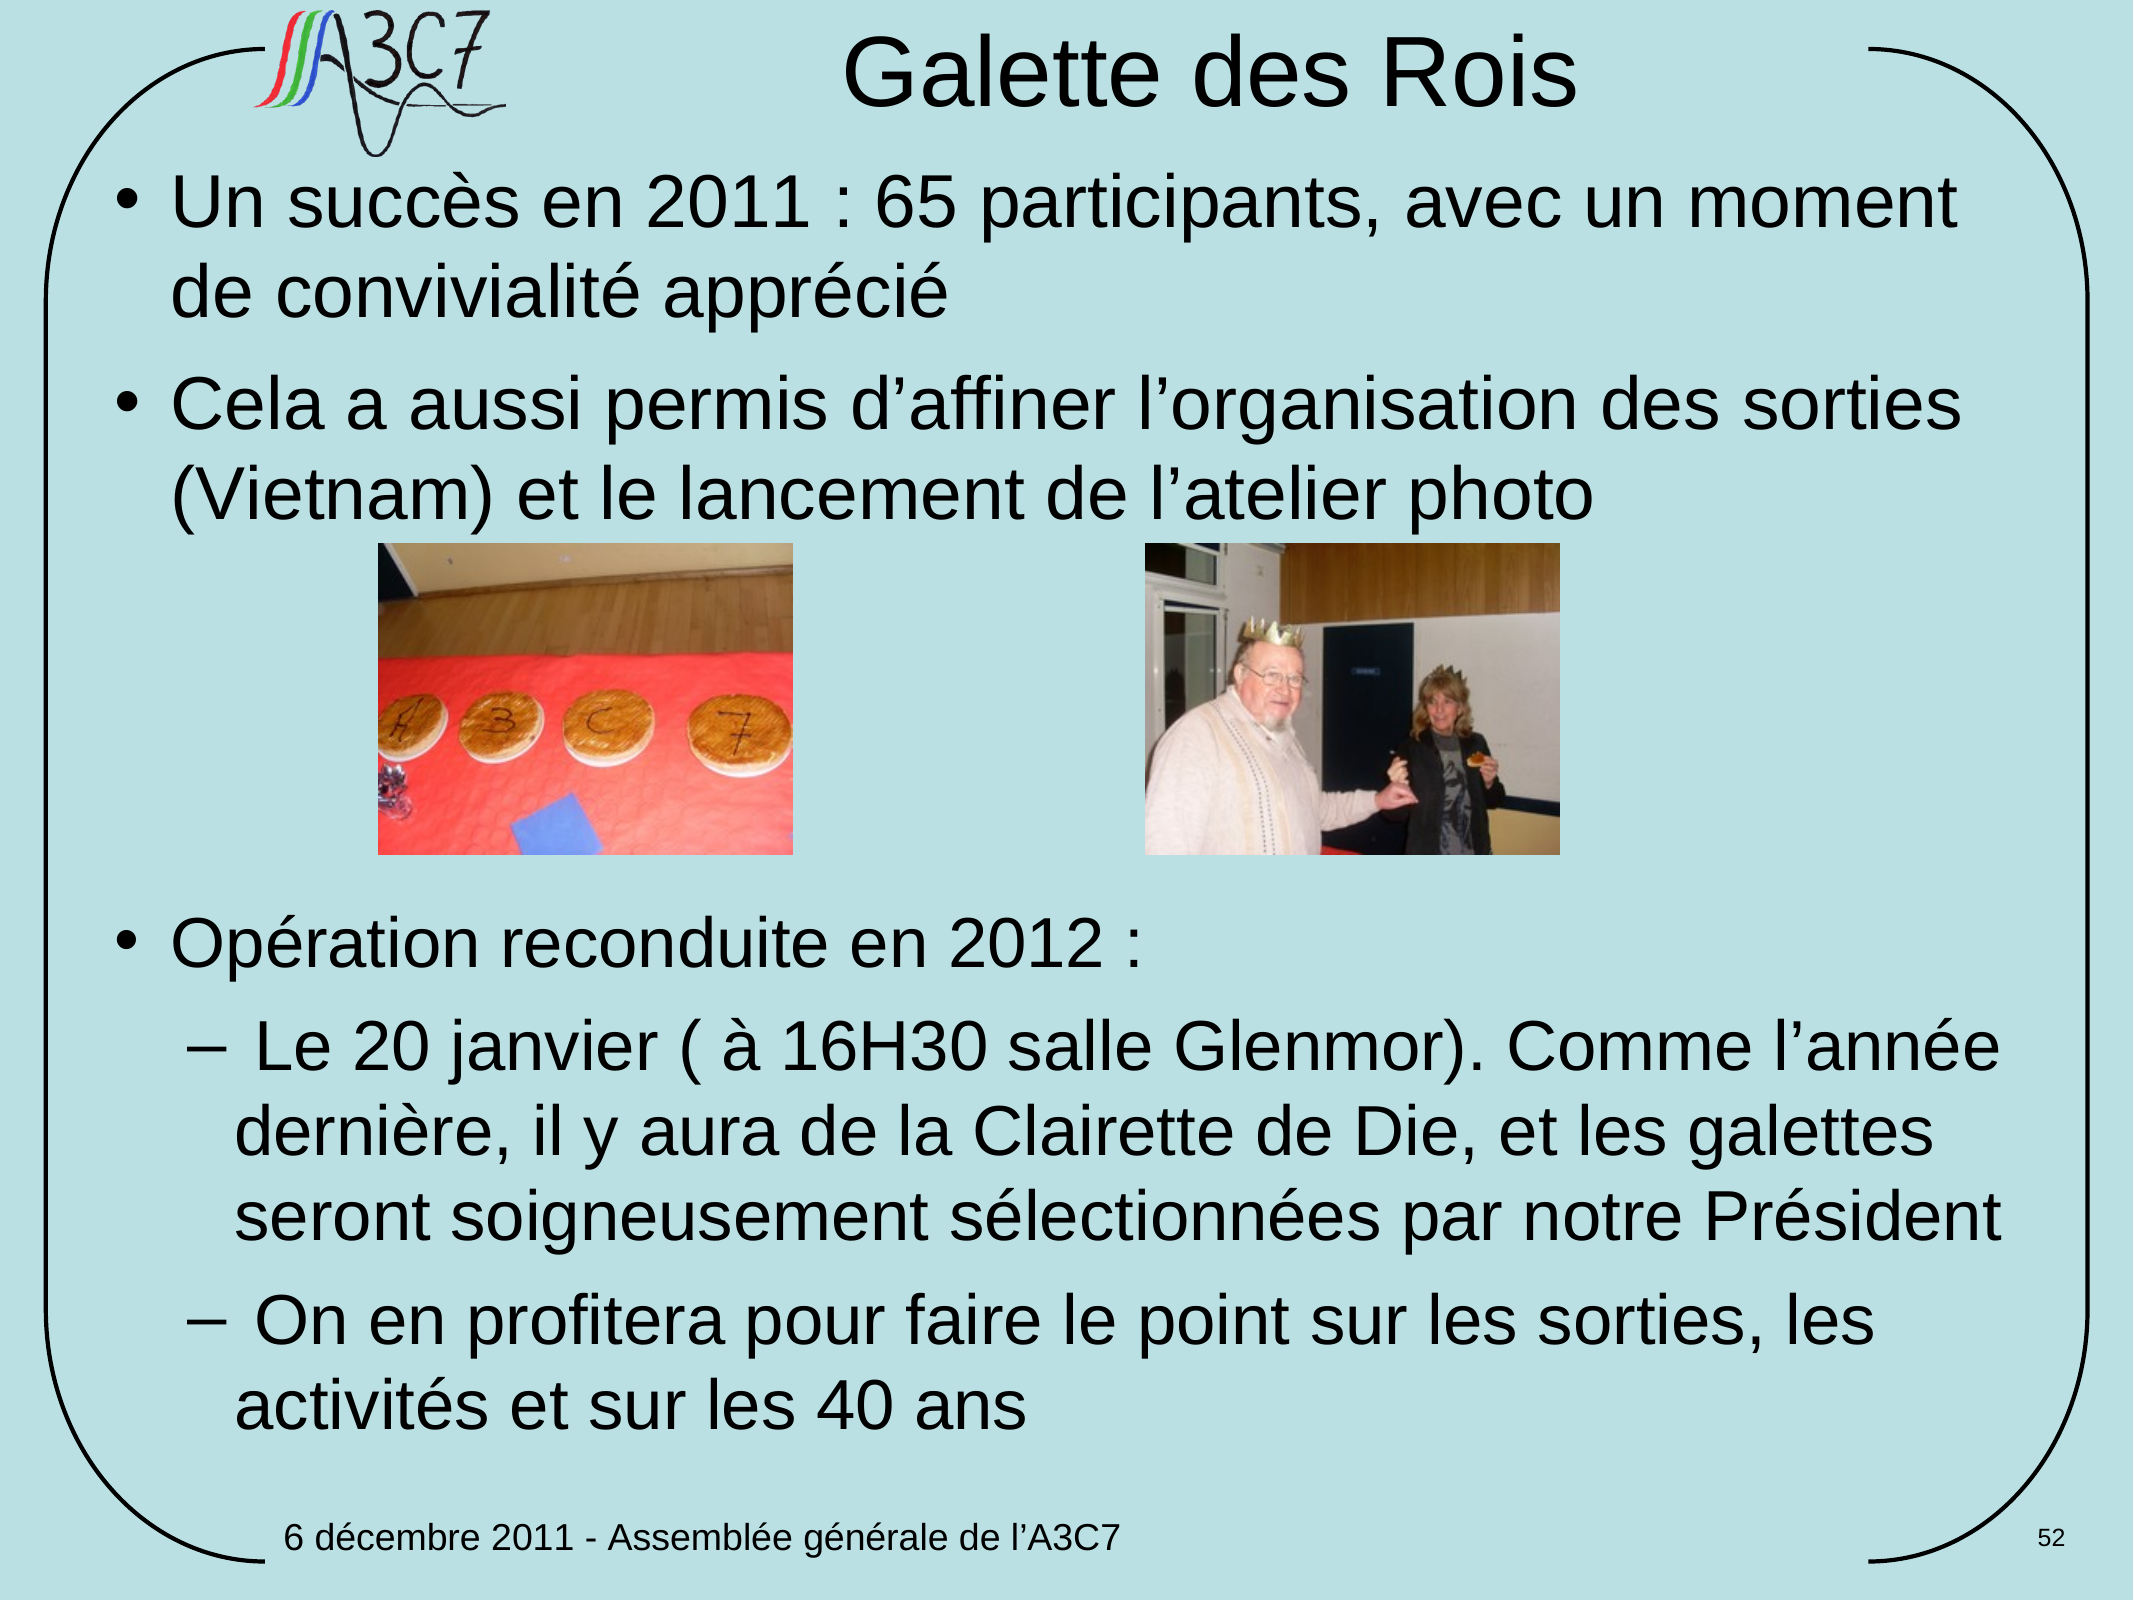

# Galette des Rois
Un succès en 2011 : 65 participants, avec un moment de convivialité apprécié
Cela a aussi permis d’affiner l’organisation des sorties (Vietnam) et le lancement de l’atelier photo
Opération reconduite en 2012 :
 Le 20 janvier ( à 16H30 salle Glenmor). Comme l’année dernière, il y aura de la Clairette de Die, et les galettes seront soigneusement sélectionnées par notre Président
 On en profitera pour faire le point sur les sorties, les activités et sur les 40 ans
6 décembre 2011 - Assemblée générale de l’A3C7
52